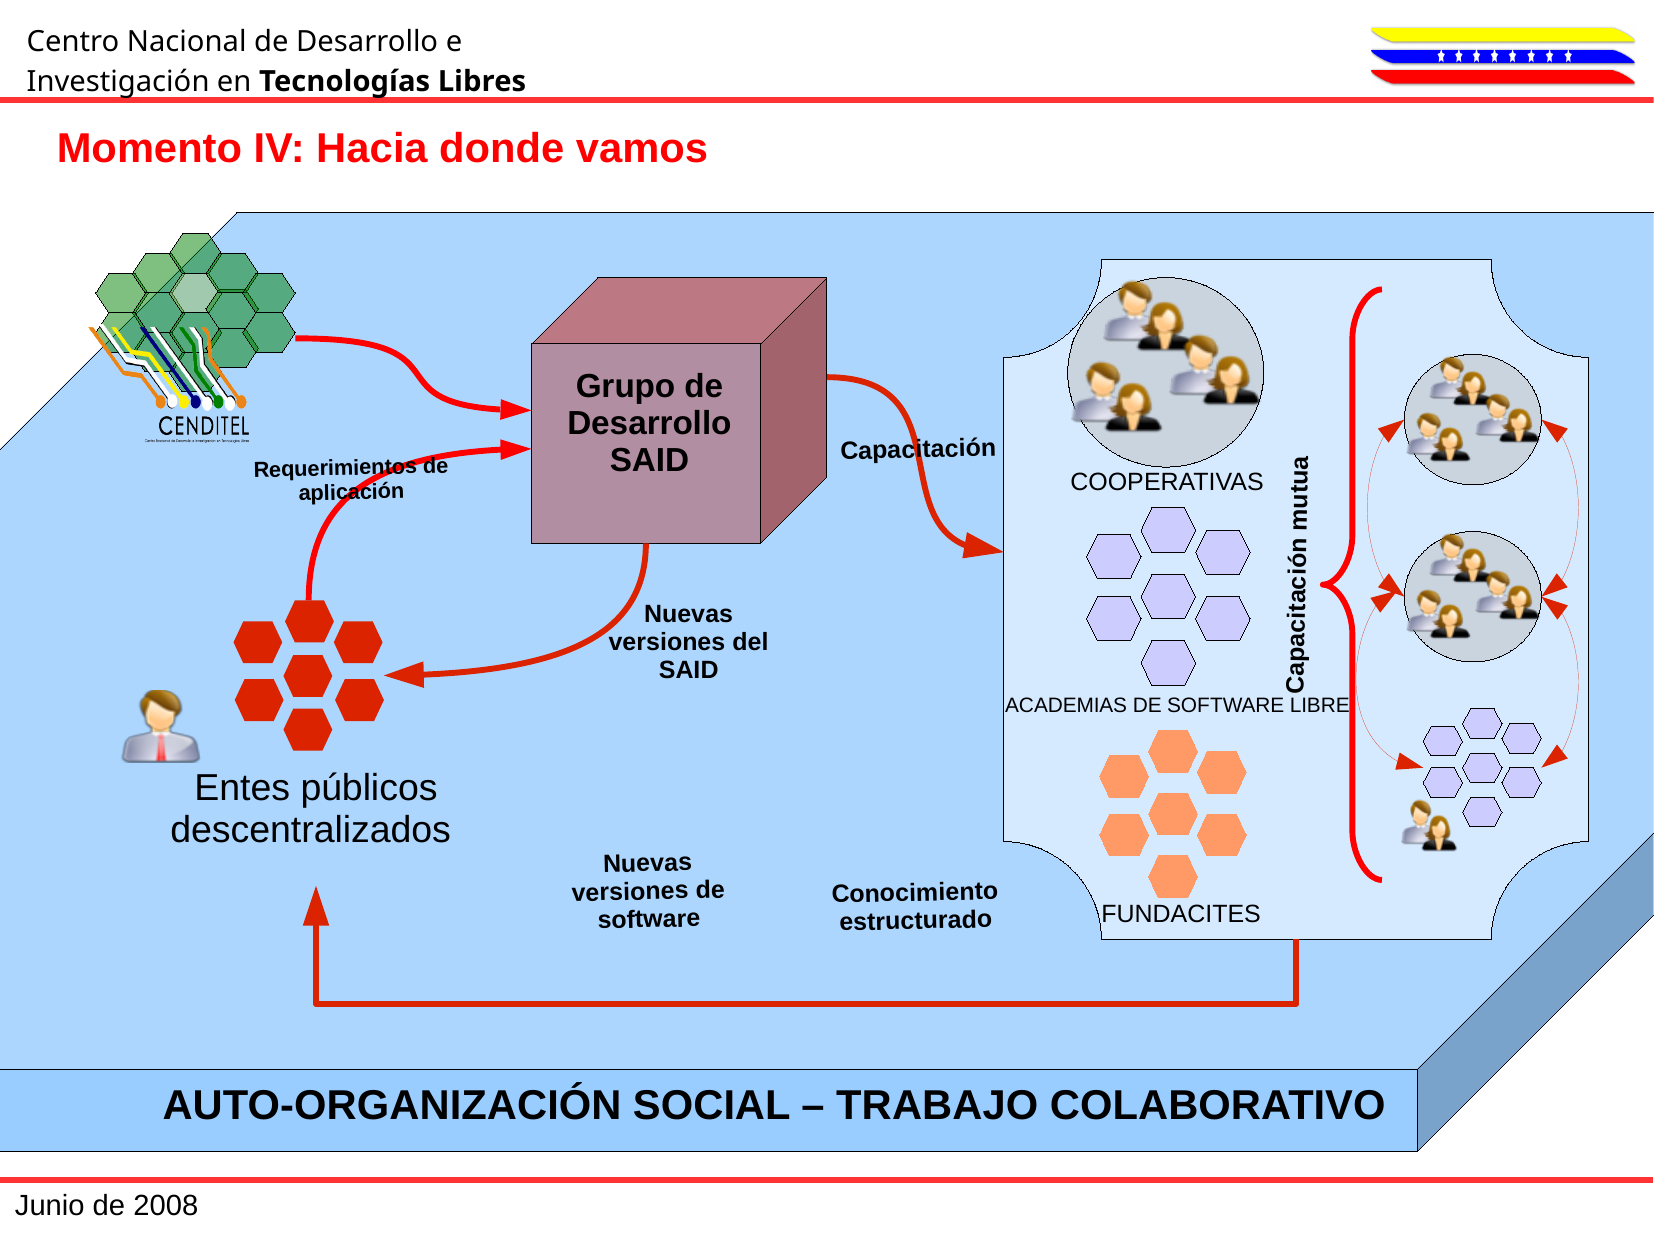

Momento IV: Hacia donde vamos
Grupo de Desarrollo SAID
Capacitación
Requerimientos de aplicación
COOPERATIVAS
Capacitación mutua
Nuevas versiones del SAID
Entes públicos descentralizados
ACADEMIAS DE SOFTWARE LIBRE
Nuevas versiones de software
Conocimiento estructurado
FUNDACITES
AUTO-ORGANIZACIÓN SOCIAL – TRABAJO COLABORATIVO